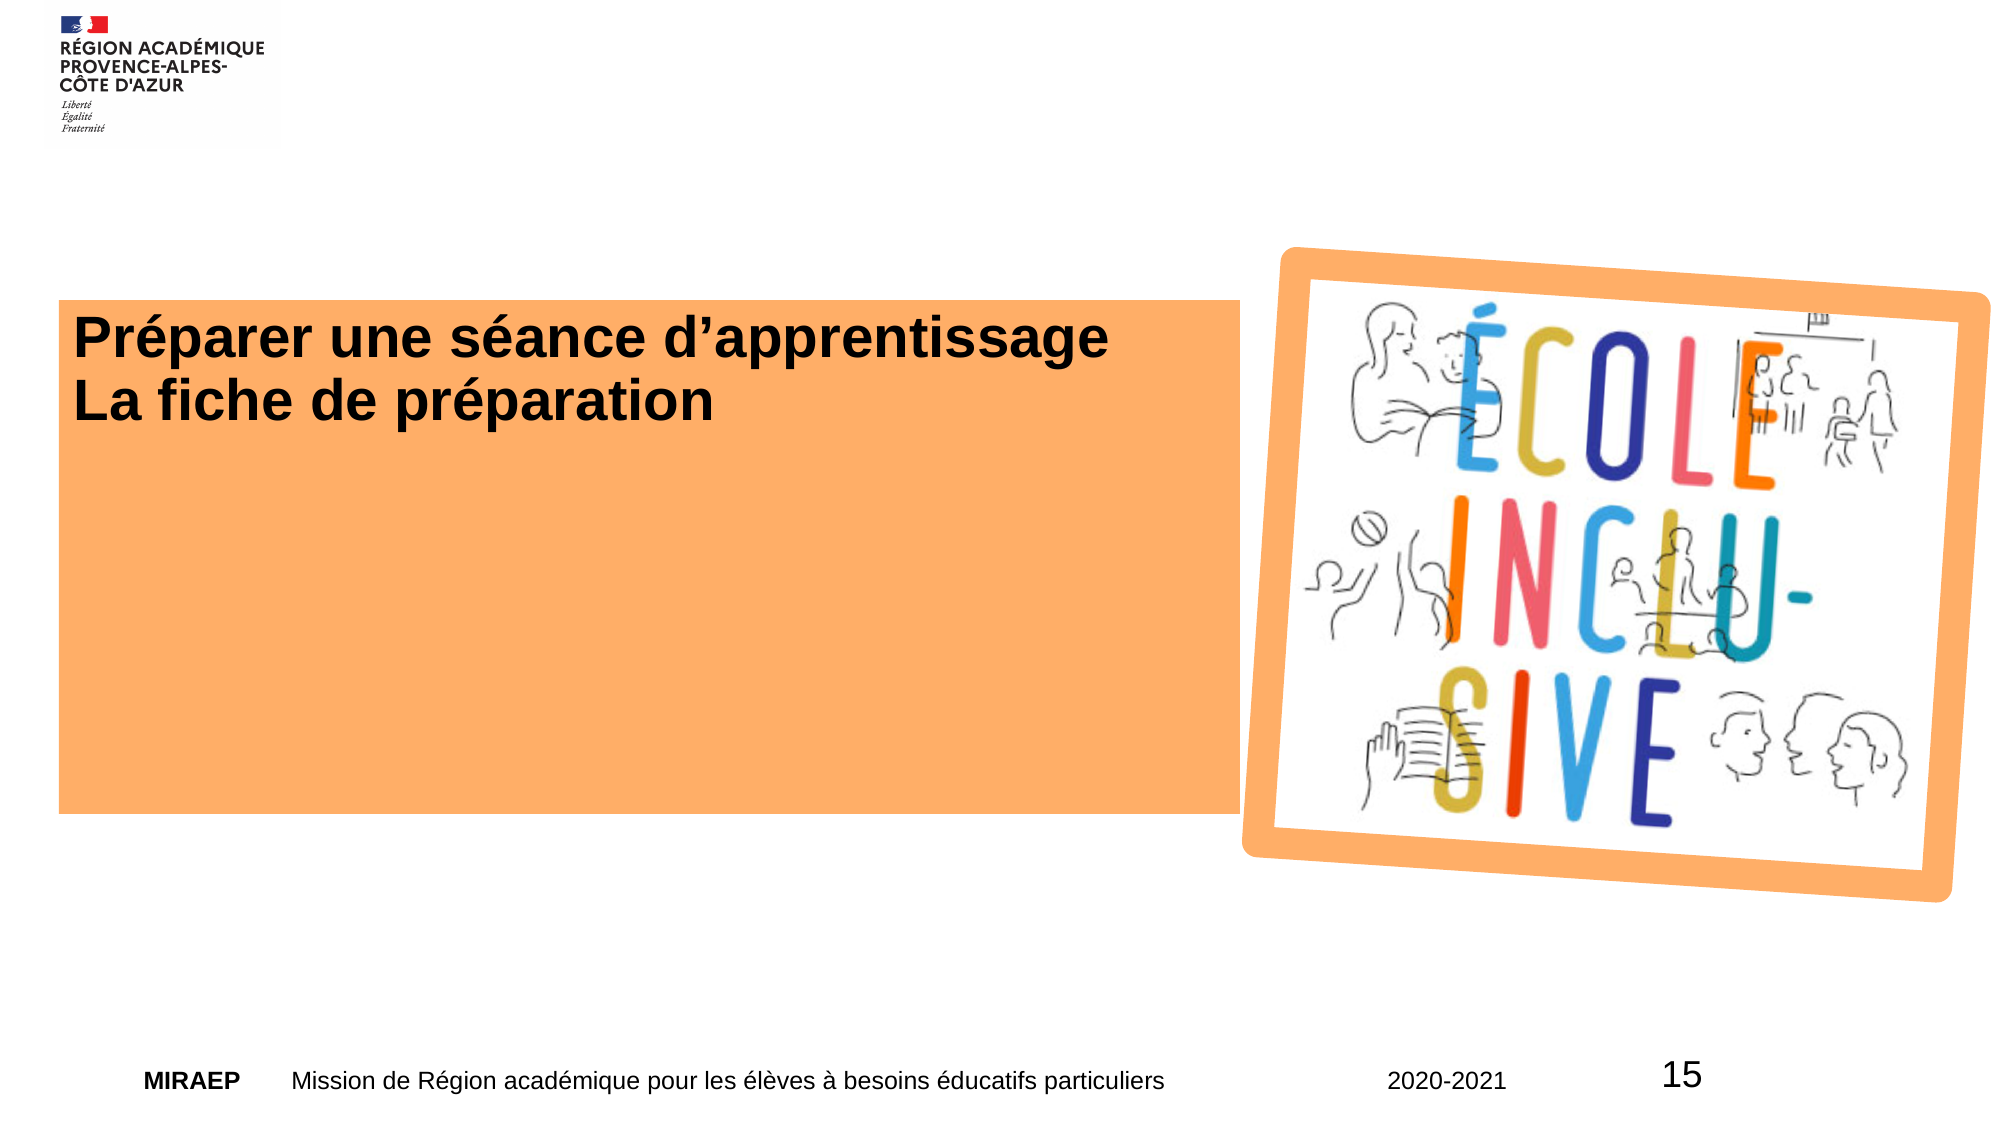

# Préparer une séance d’apprentissage La fiche de préparation